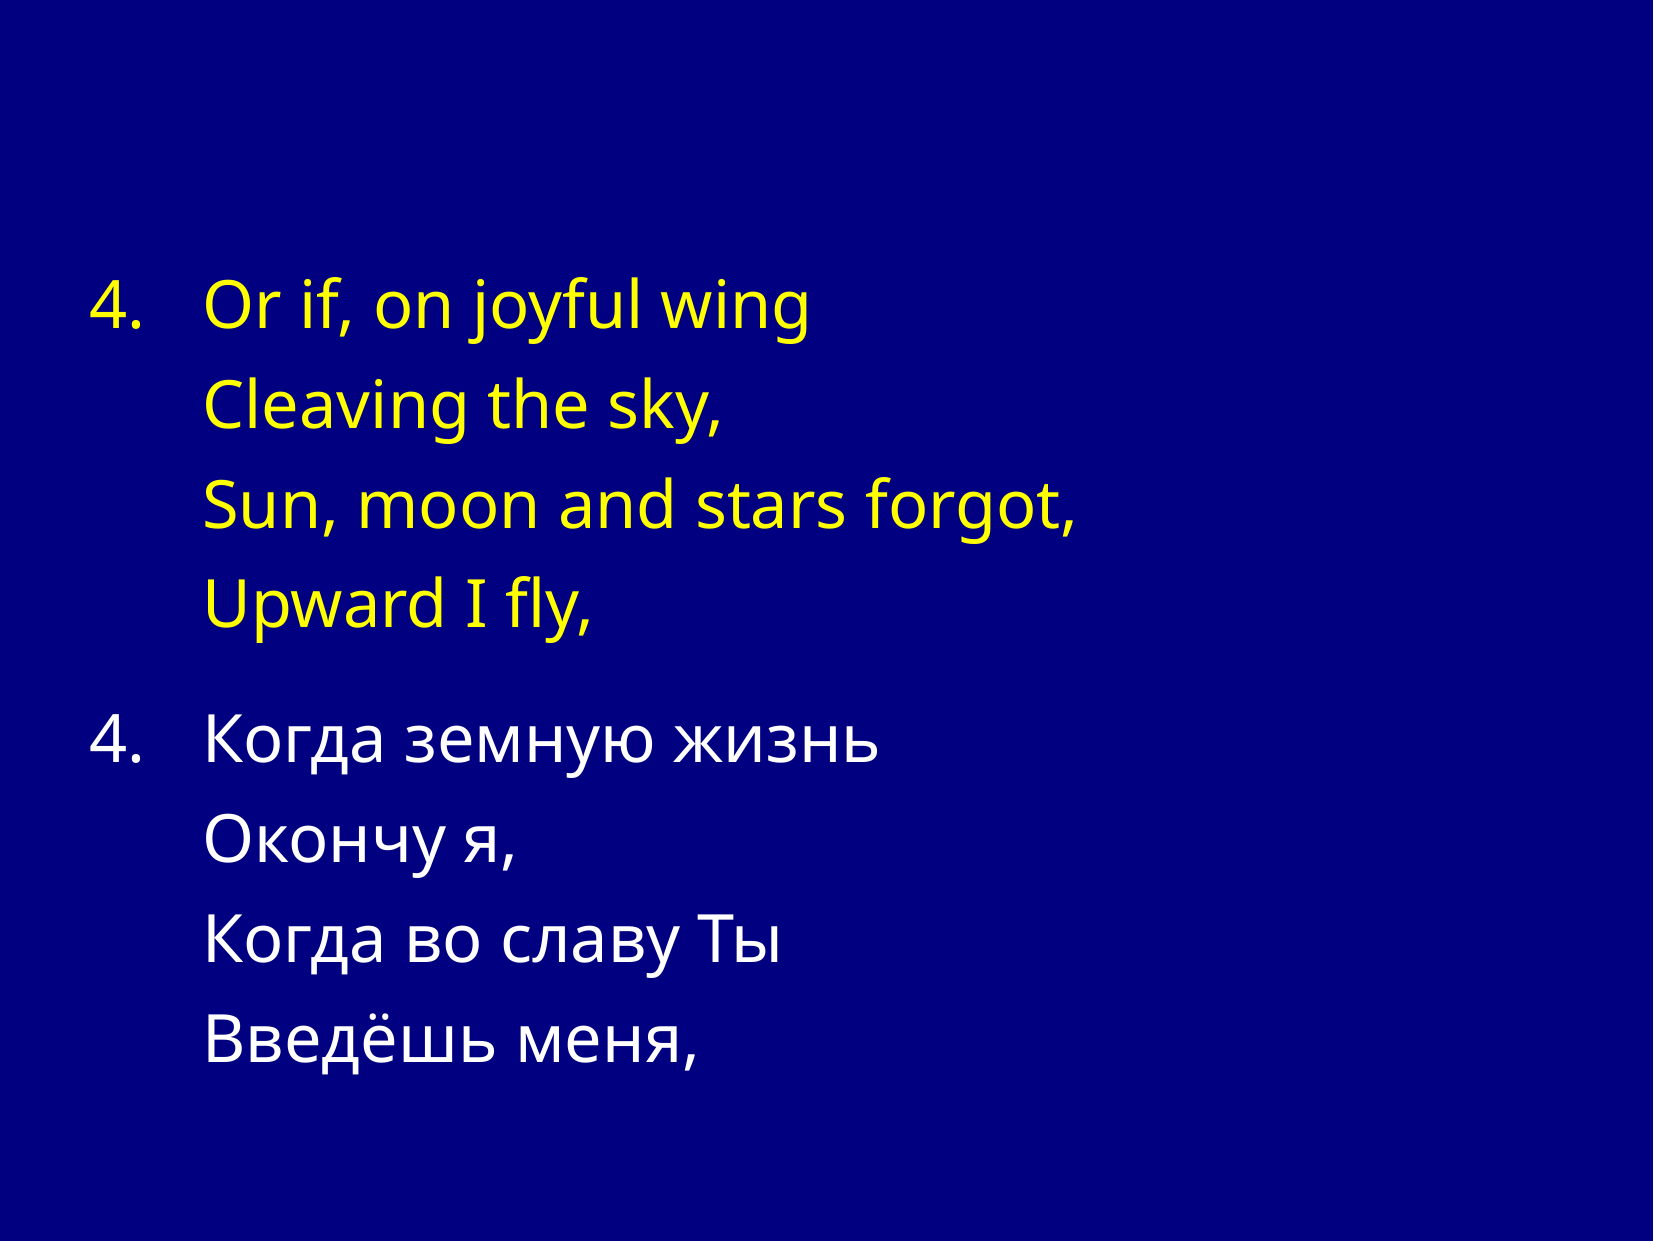

4.	Or if, on joyful wing
	Cleaving the sky,
	Sun, moon and stars forgot,
	Upward I fly,
4.	Когда земную жизнь
	Окончу я,
	Когда во славу Ты
	Введёшь меня,